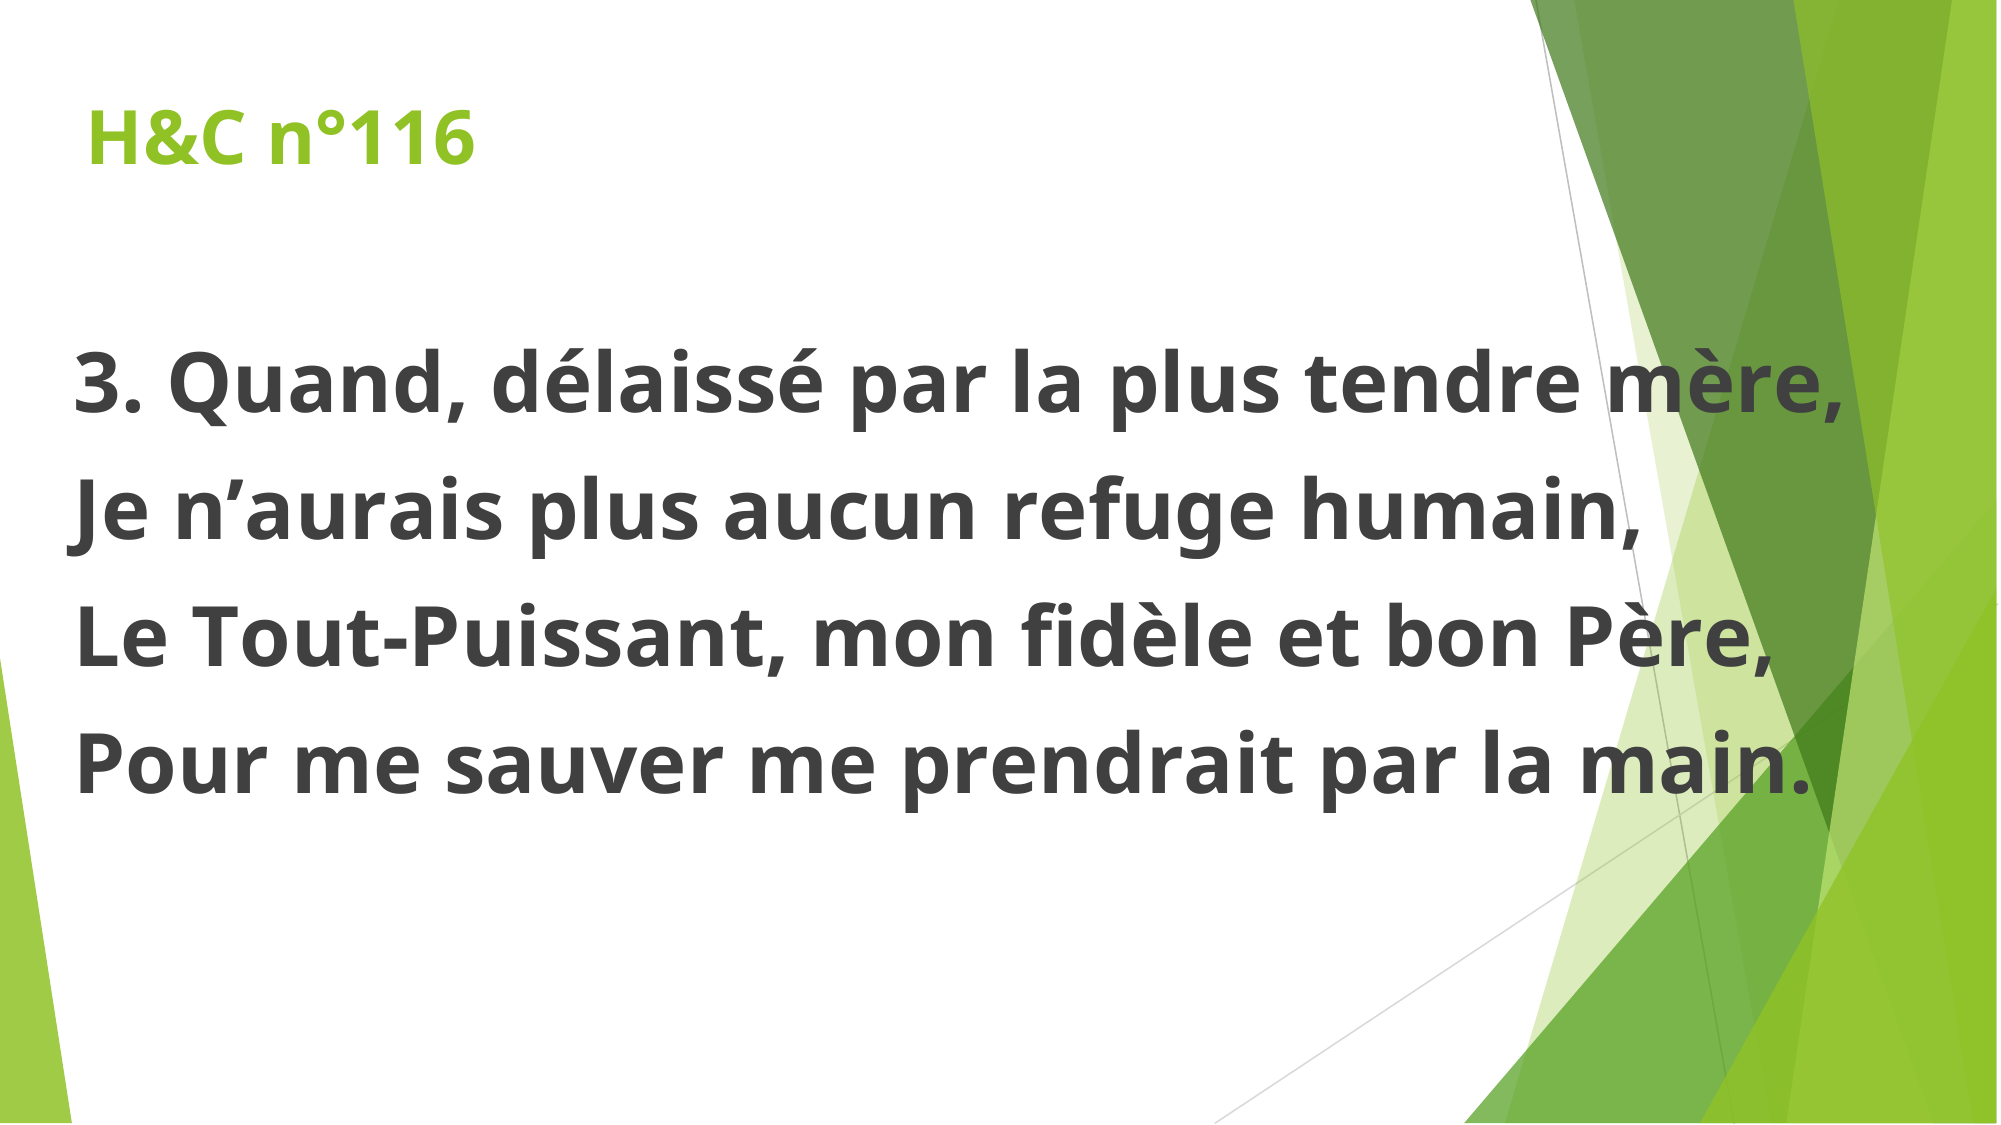

H&C n°116
3. Quand, délaissé par la plus tendre mère,
Je n’aurais plus aucun refuge humain,
Le Tout-Puissant, mon fidèle et bon Père,
Pour me sauver me prendrait par la main.